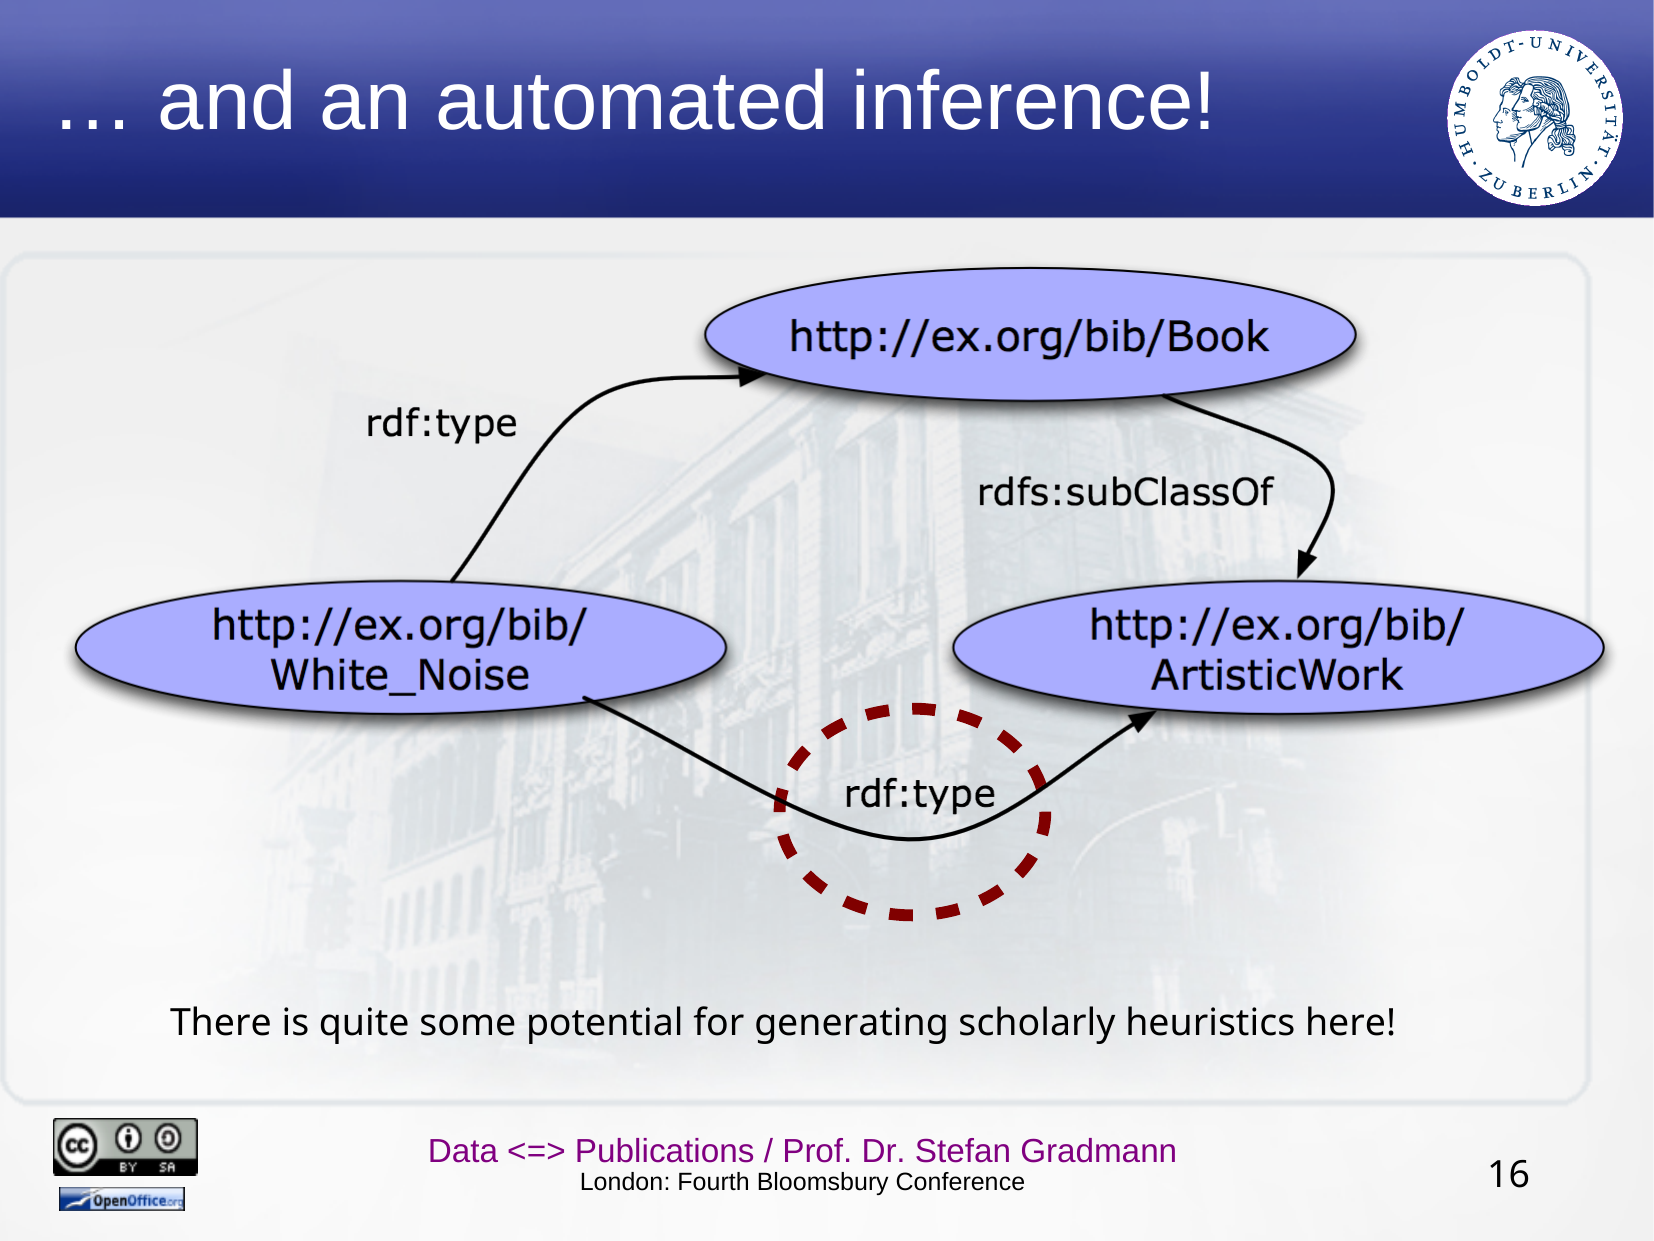

# … and an automated inference!
There is quite some potential for generating scholarly heuristics here!
Data <=> Publications / Prof. Dr. Stefan Gradmann